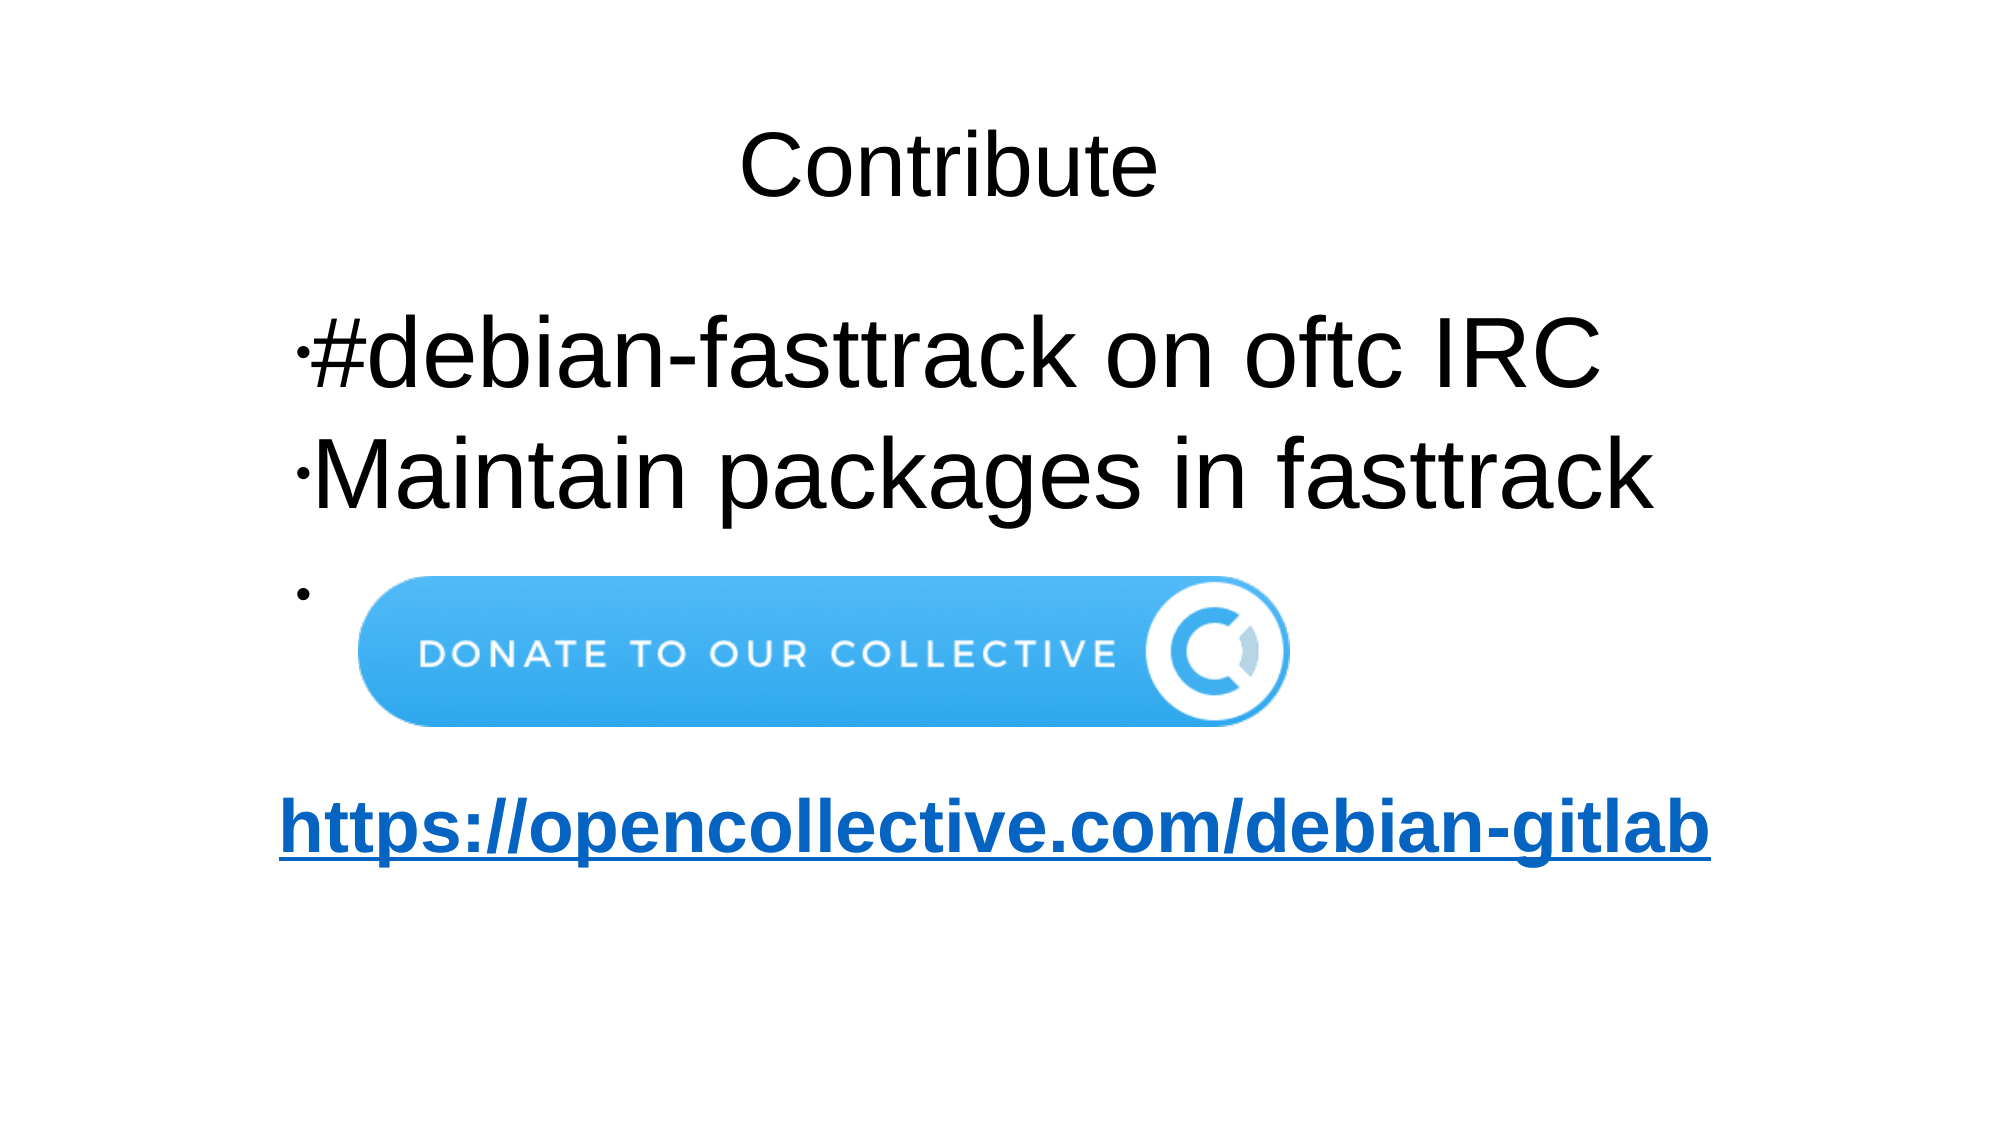

# Contribute
#debian-fasttrack on oftc IRC
Maintain packages in fasttrack
https://opencollective.com/debian-gitlab